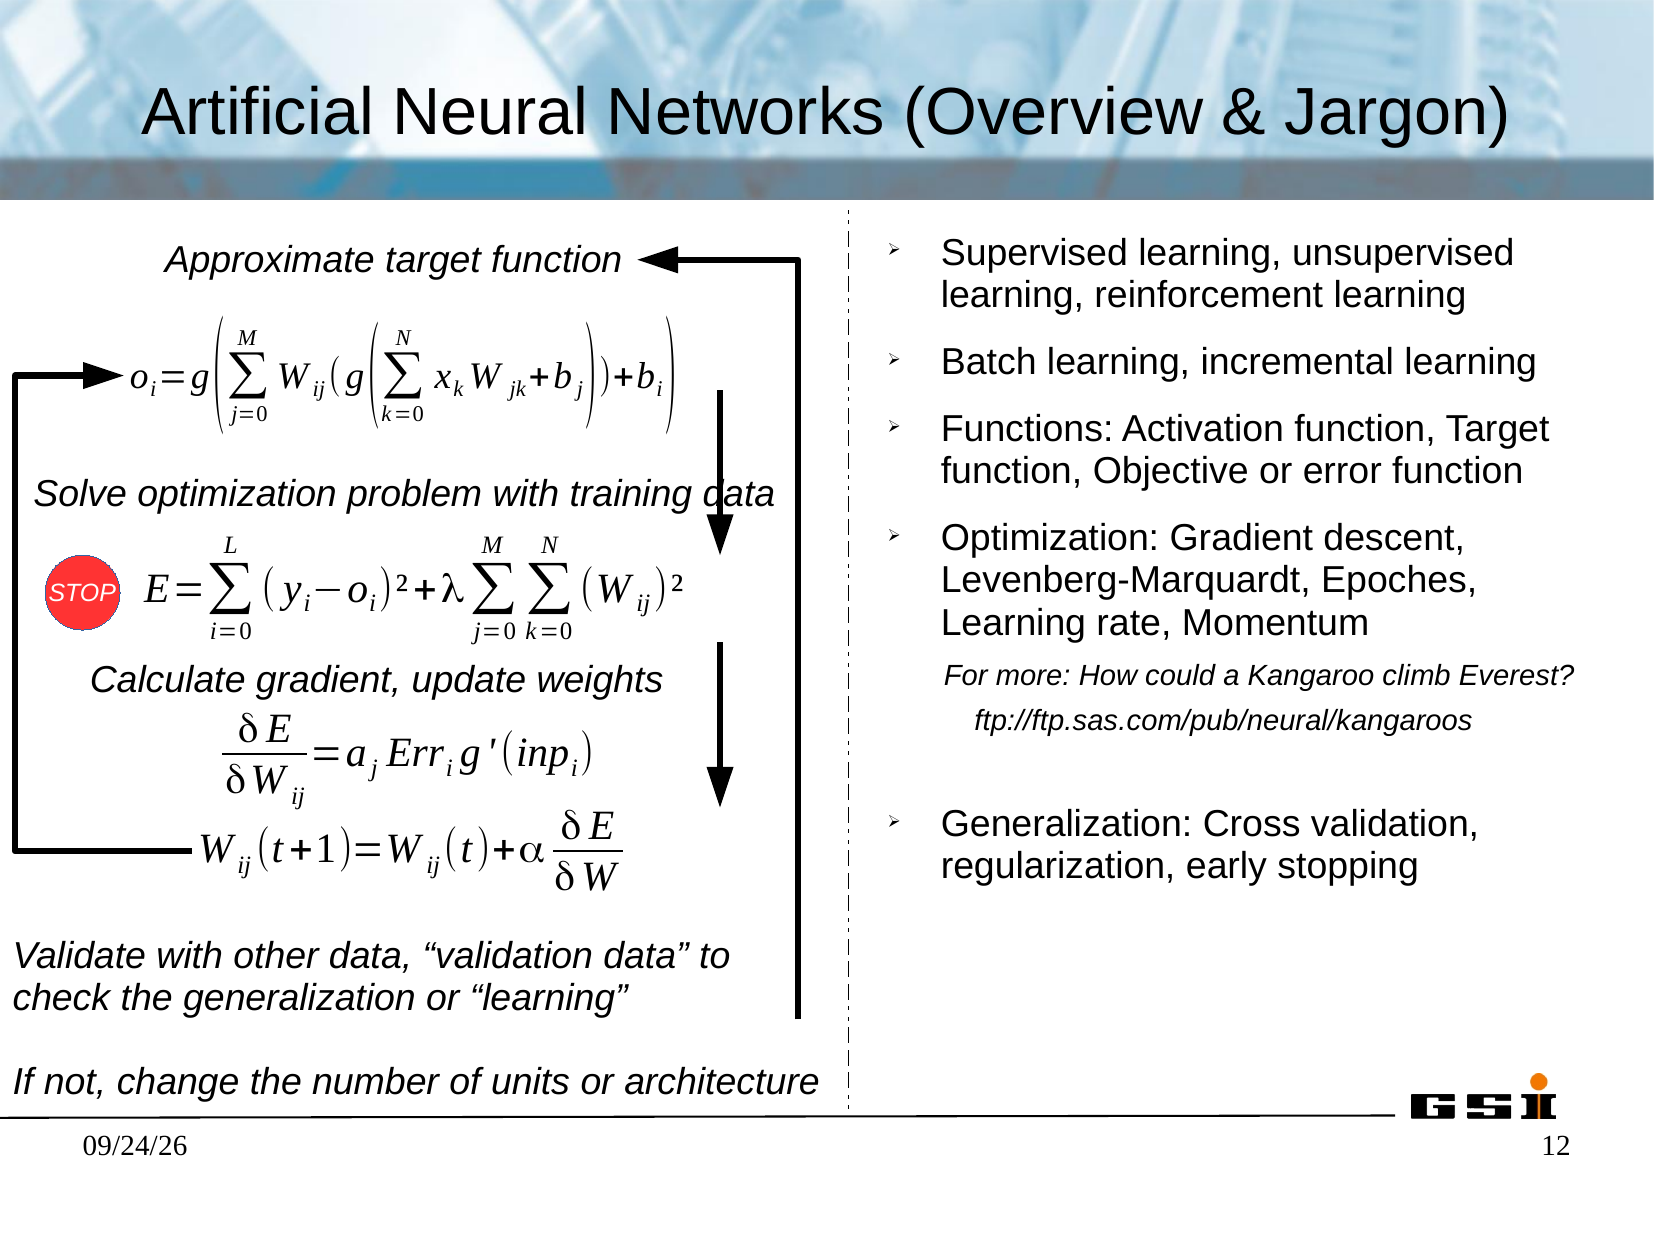

# Artificial Neural Networks (Overview & Jargon)
Supervised learning, unsupervised learning, reinforcement learning
Batch learning, incremental learning
Functions: Activation function, Target function, Objective or error function
Optimization: Gradient descent, Levenberg-Marquardt, Epoches, Learning rate, Momentum
Generalization: Cross validation, regularization, early stopping
Approximate target function
Solve optimization problem with training data
STOP
Calculate gradient, update weights
For more: How could a Kangaroo climb Everest?
ftp://ftp.sas.com/pub/neural/kangaroos
Validate with other data, “validation data” to
check the generalization or “learning”
If not, change the number of units or architecture
12